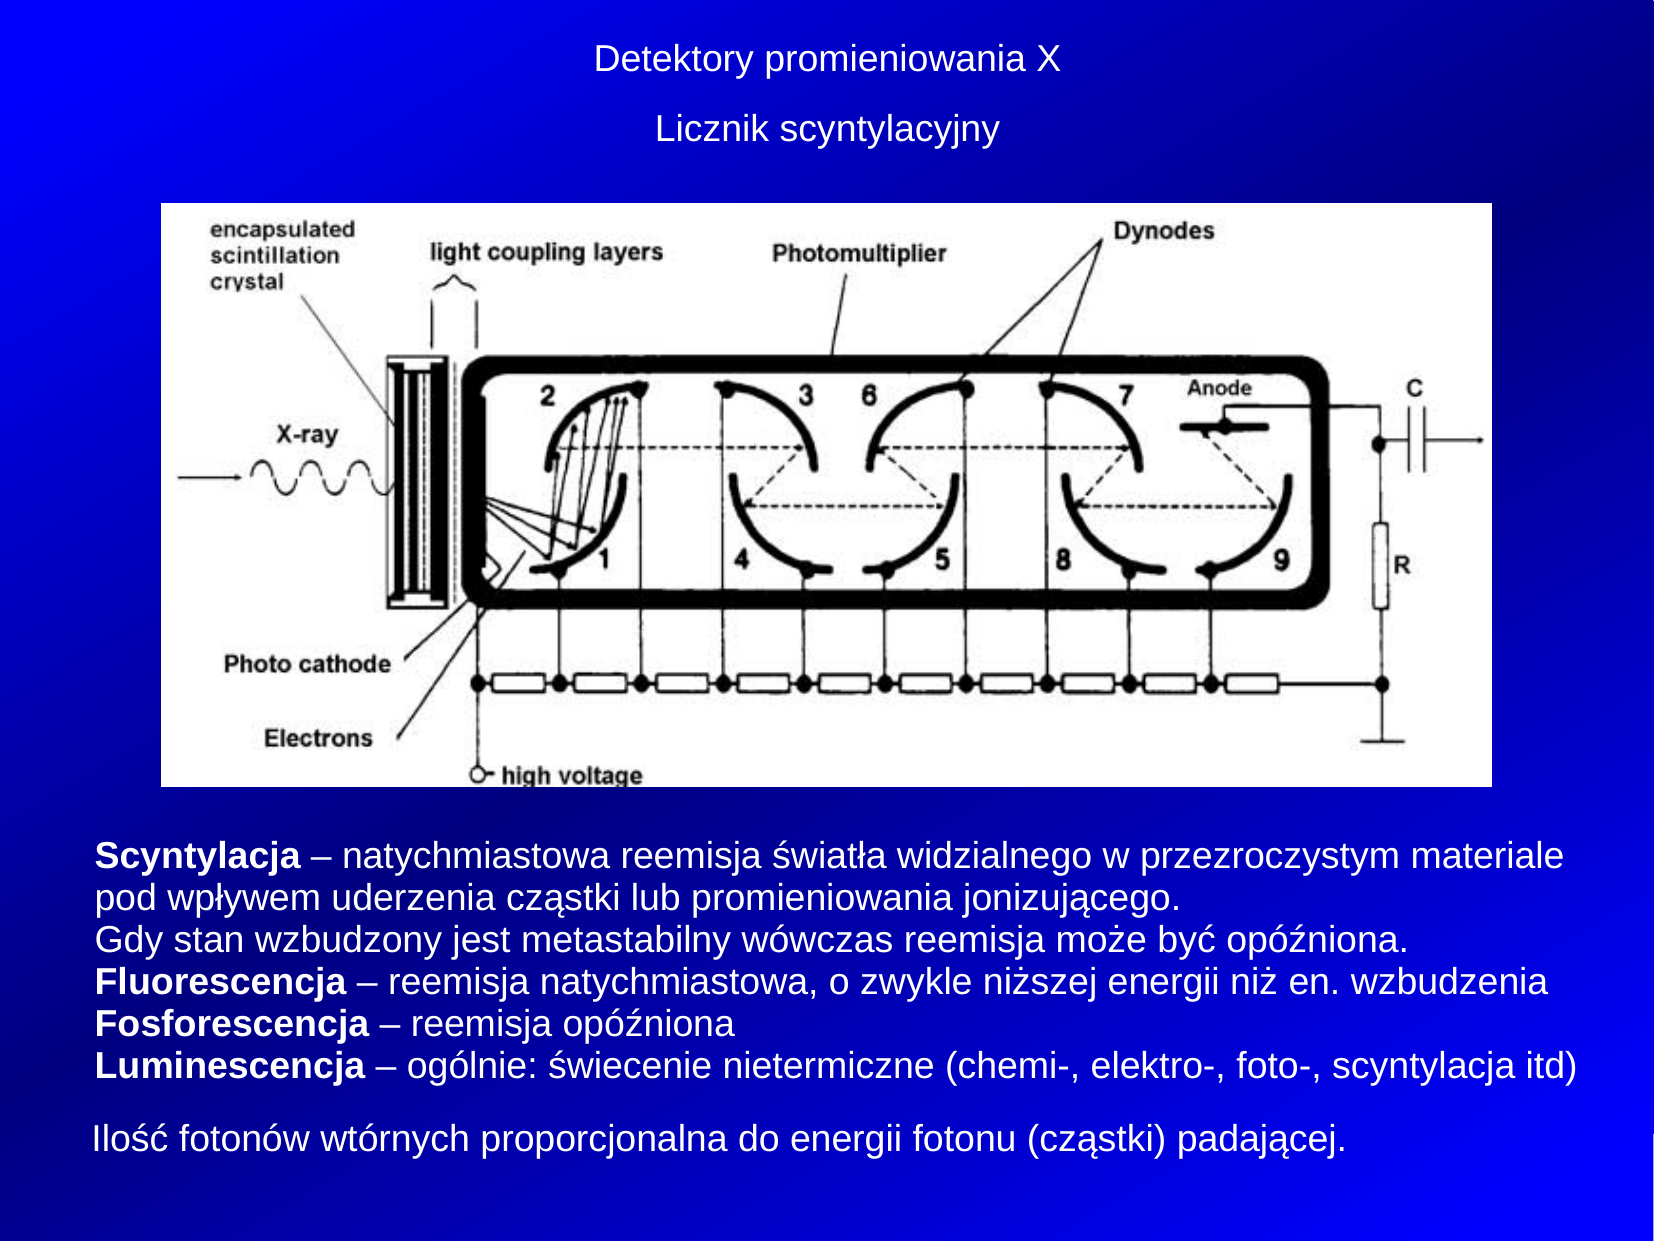

Detektory promieniowania X
Licznik scyntylacyjny
Scyntylacja – natychmiastowa reemisja światła widzialnego w przezroczystym materiale
pod wpływem uderzenia cząstki lub promieniowania jonizującego.
Gdy stan wzbudzony jest metastabilny wówczas reemisja może być opóźniona.
Fluorescencja – reemisja natychmiastowa, o zwykle niższej energii niż en. wzbudzenia
Fosforescencja – reemisja opóźniona
Luminescencja – ogólnie: świecenie nietermiczne (chemi-, elektro-, foto-, scyntylacja itd)
Ilość fotonów wtórnych proporcjonalna do energii fotonu (cząstki) padającej.